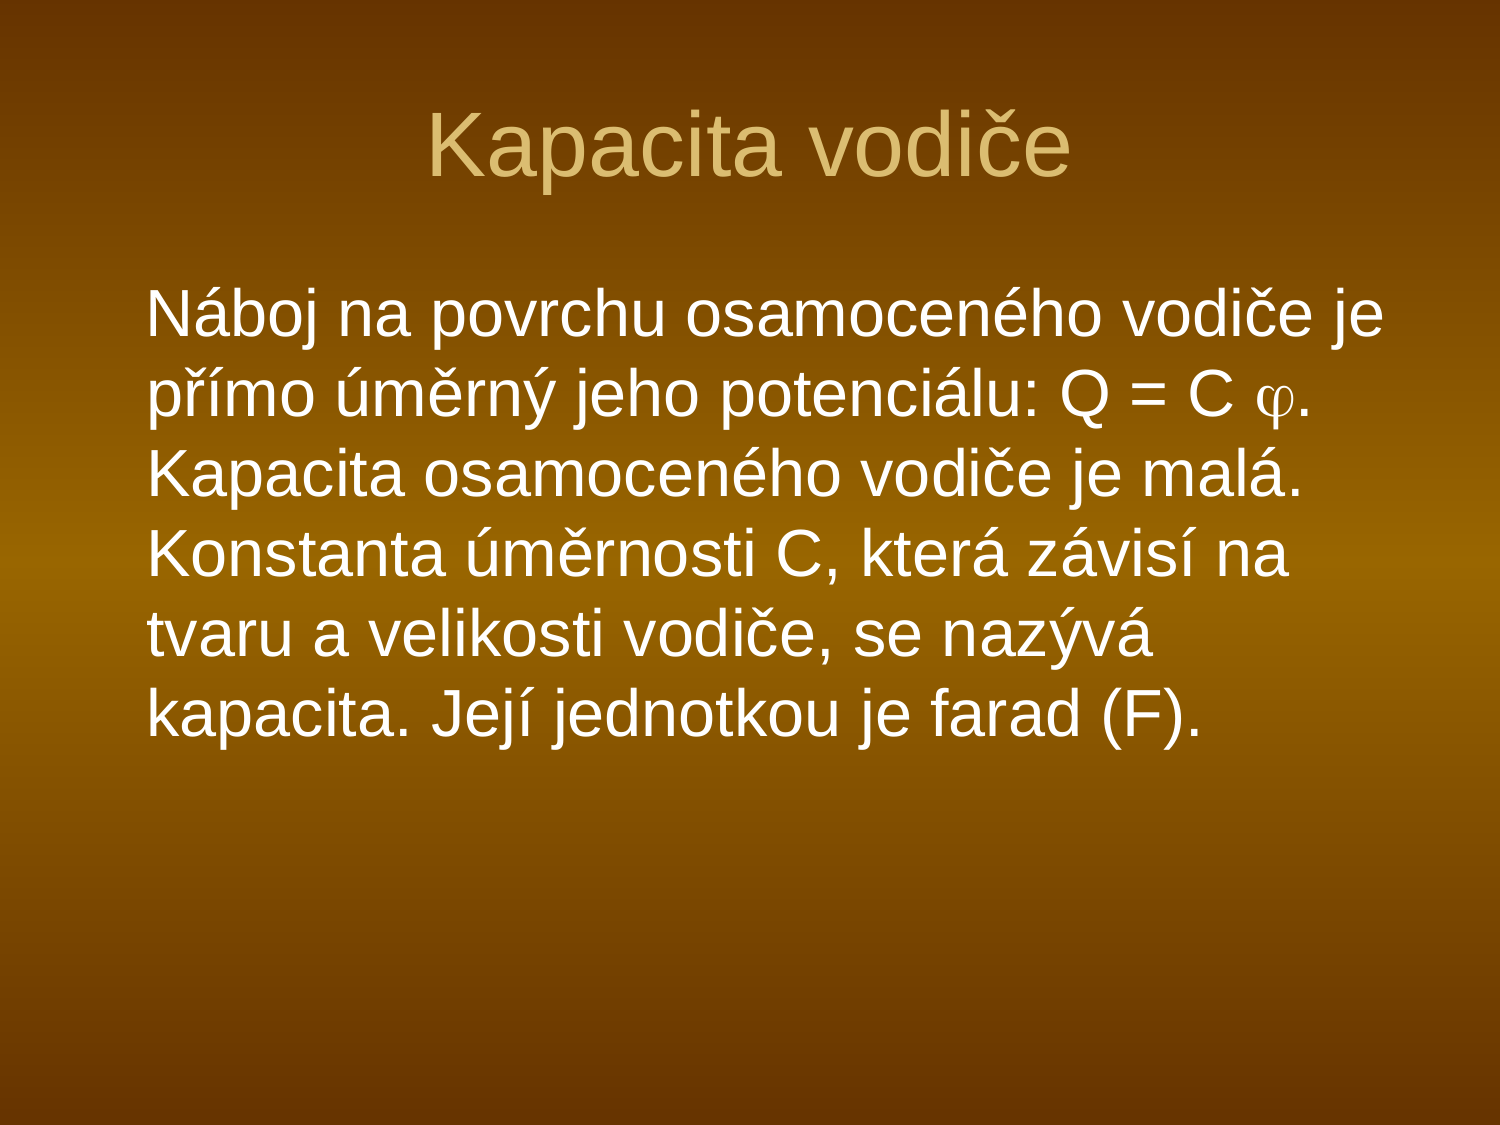

# Kapacita vodiče
 Náboj na povrchu osamoceného vodiče je přímo úměrný jeho potenciálu: Q = C . Kapacita osamoceného vodiče je malá. Konstanta úměrnosti C, která závisí na tvaru a velikosti vodiče, se nazývá kapacita. Její jednotkou je farad (F).